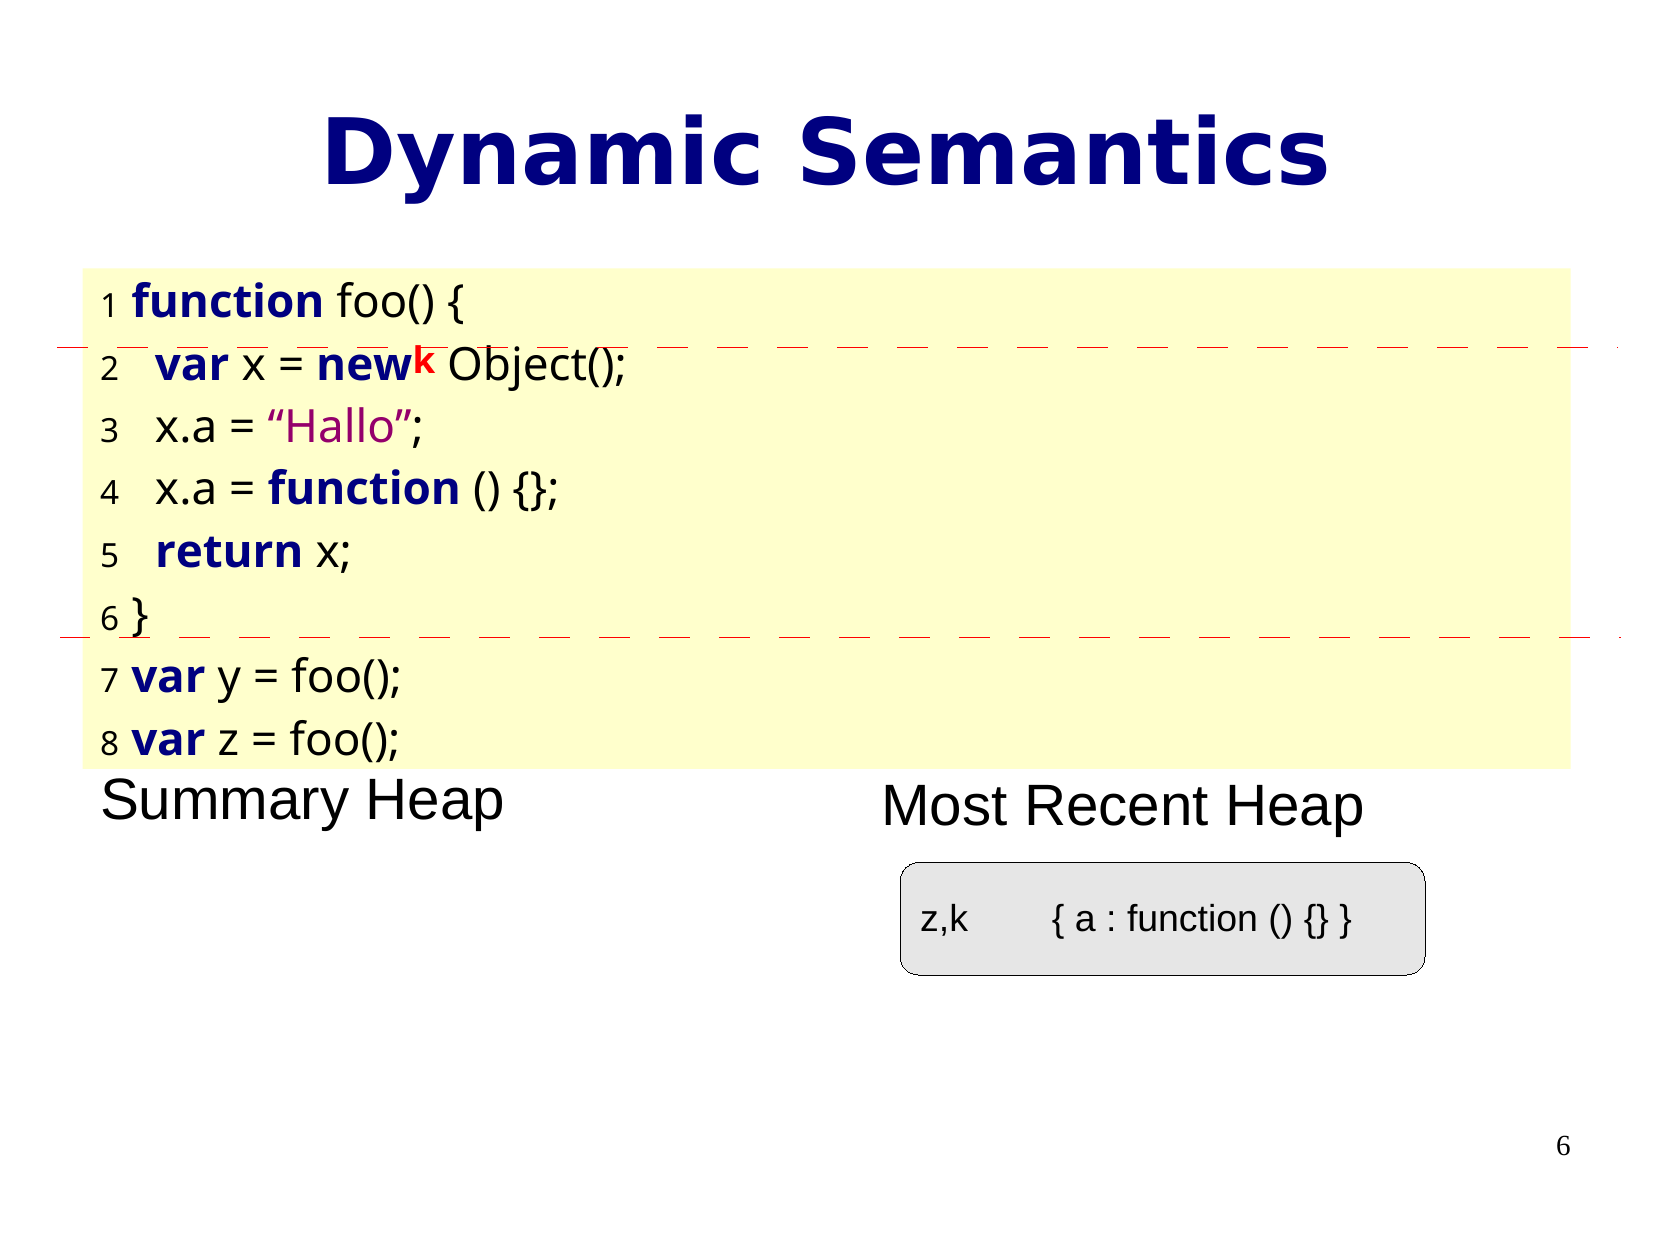

# Dynamic Semantics
1 function foo() {
2 var x = newk Object();
3 x.a = “Hallo”;
4 x.a = function () {};
5 return x;
6 }
7 var y = foo();
8 var z = foo();
Summary Heap
Most Recent Heap
x,k { }
x,k { a : “Hello” }
x,k { a : function () {} }
y,k { a : function () {} }
z,k { a : function () {} }
6